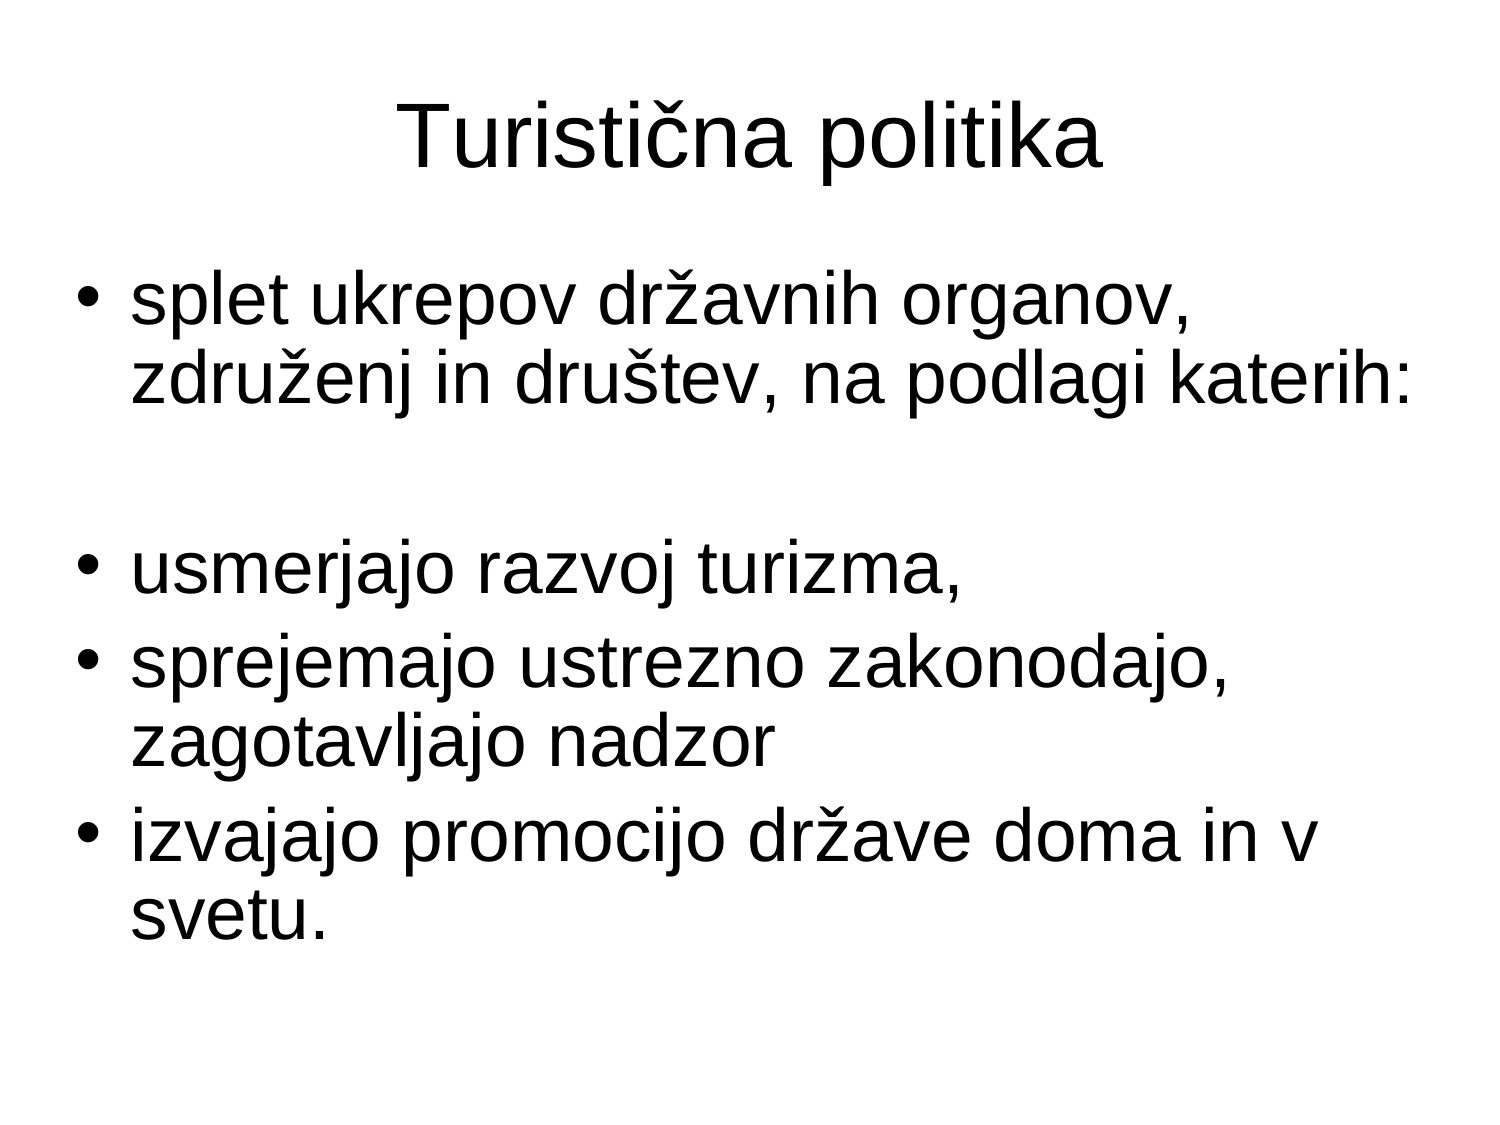

# Turistična politika
splet ukrepov državnih organov, združenj in društev, na podlagi katerih:
usmerjajo razvoj turizma,
sprejemajo ustrezno zakonodajo, zagotavljajo nadzor
izvajajo promocijo države doma in v svetu.